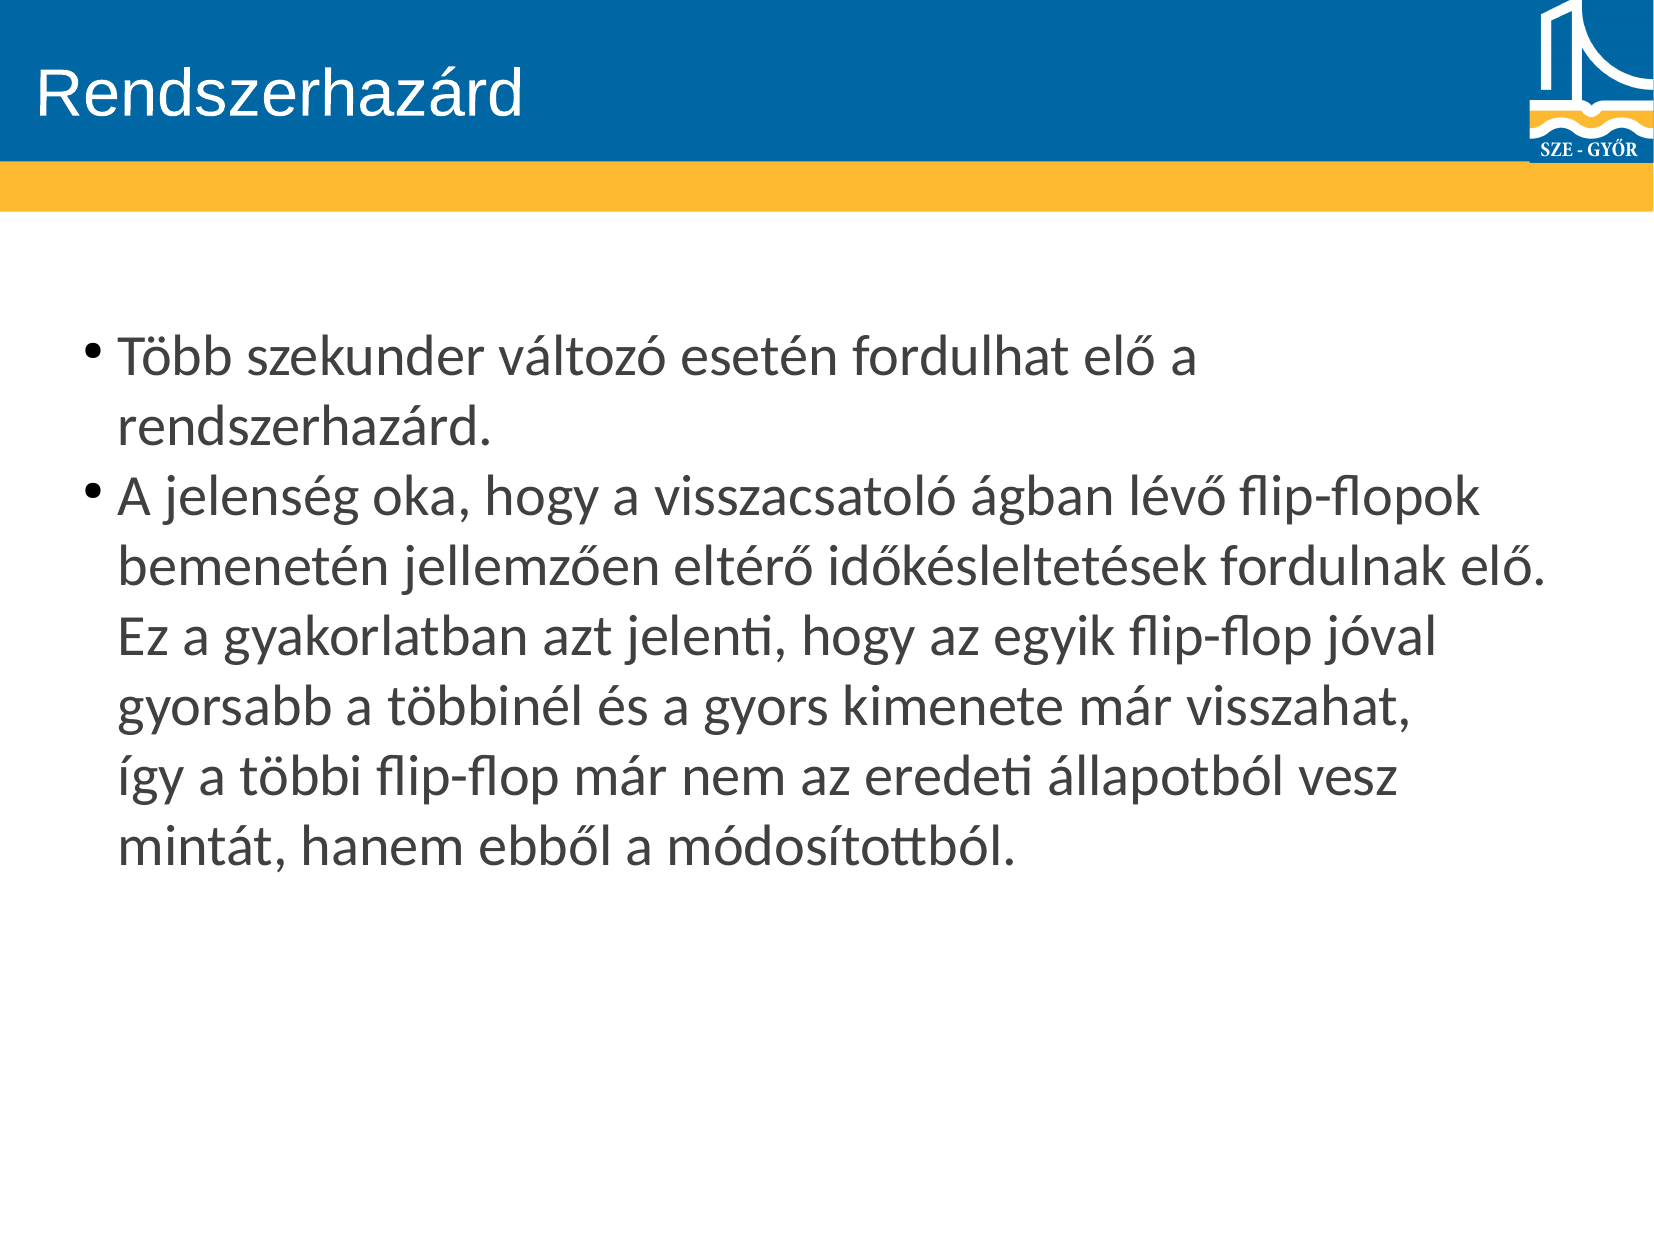

Rendszerhazárd
Több szekunder változó esetén fordulhat elő a rendszerhazárd.
A jelenség oka, hogy a visszacsatoló ágban lévő flip-flopok bemenetén jellemzően eltérő időkésleltetések fordulnak elő. Ez a gyakorlatban azt jelenti, hogy az egyik flip-flop jóval gyorsabb a többinél és a gyors kimenete már visszahat,
így a többi flip-flop már nem az eredeti állapotból vesz mintát, hanem ebből a módosítottból.